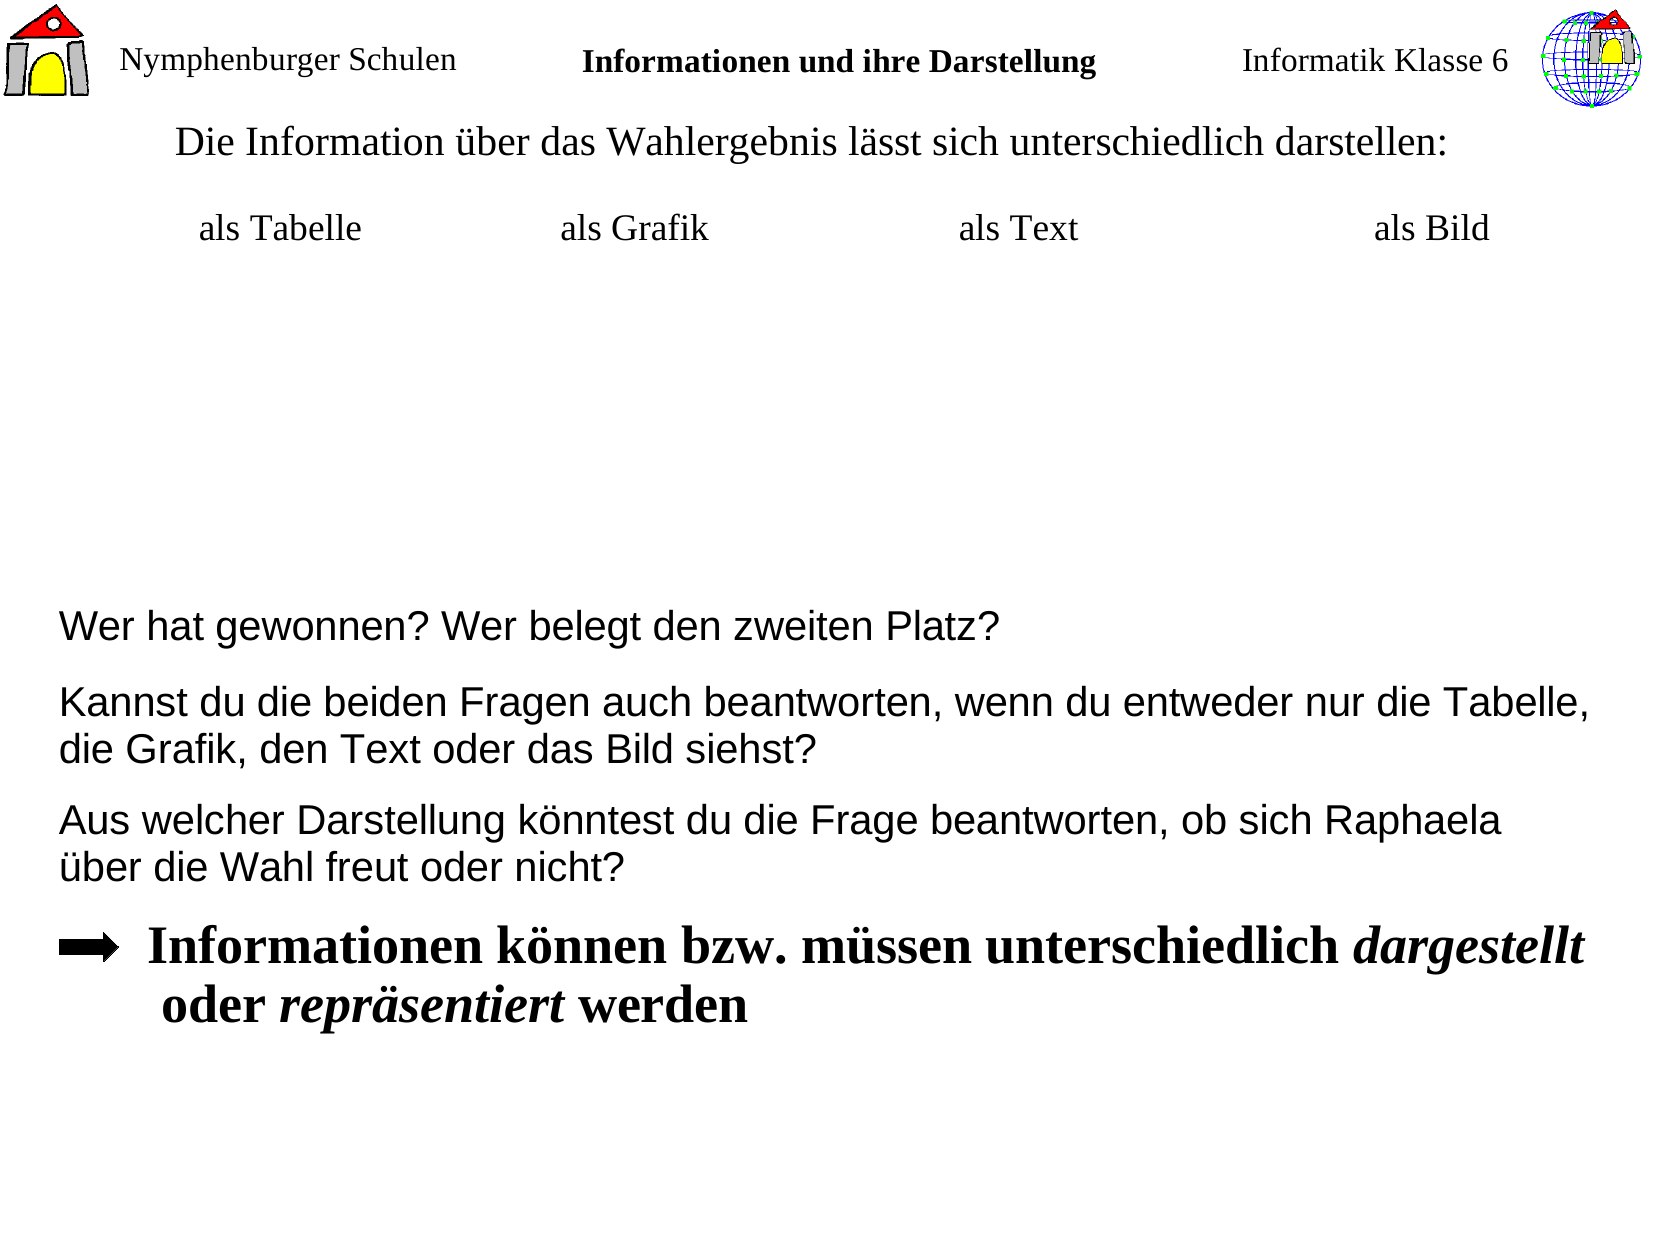

Nymphenburger Schulen
Informatik Klasse 6
Informationen und ihre Darstellung
Die Information über das Wahlergebnis lässt sich unterschiedlich darstellen:
als Tabelle
als Grafik
als Text
als Bild
Wer hat gewonnen? Wer belegt den zweiten Platz?
Kannst du die beiden Fragen auch beantworten, wenn du entweder nur die Tabelle, die Grafik, den Text oder das Bild siehst?
Aus welcher Darstellung könntest du die Frage beantworten, ob sich Raphaela über die Wahl freut oder nicht?
Informationen können bzw. müssen unterschiedlich dargestellt oder repräsentiert werden